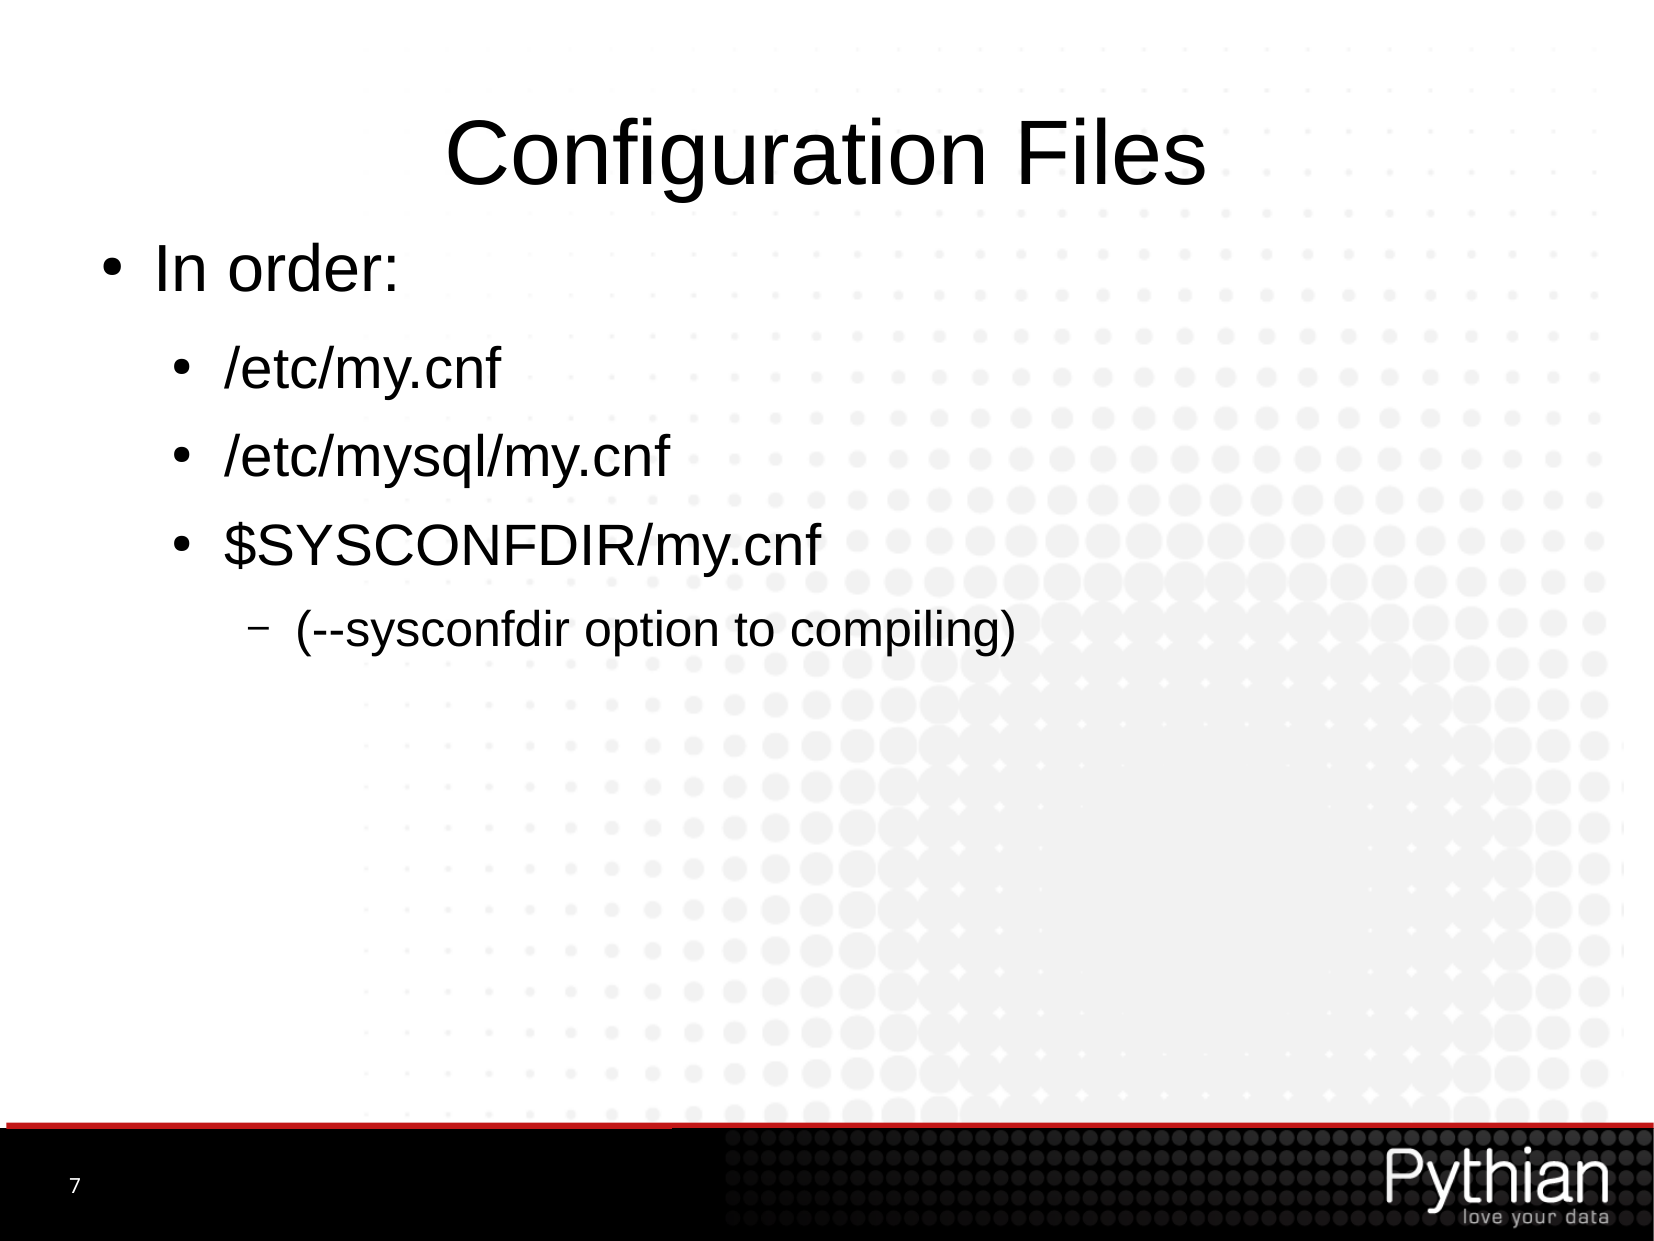

# Configuration Files
In order:
/etc/my.cnf
/etc/mysql/my.cnf
$SYSCONFDIR/my.cnf
(--sysconfdir option to compiling)